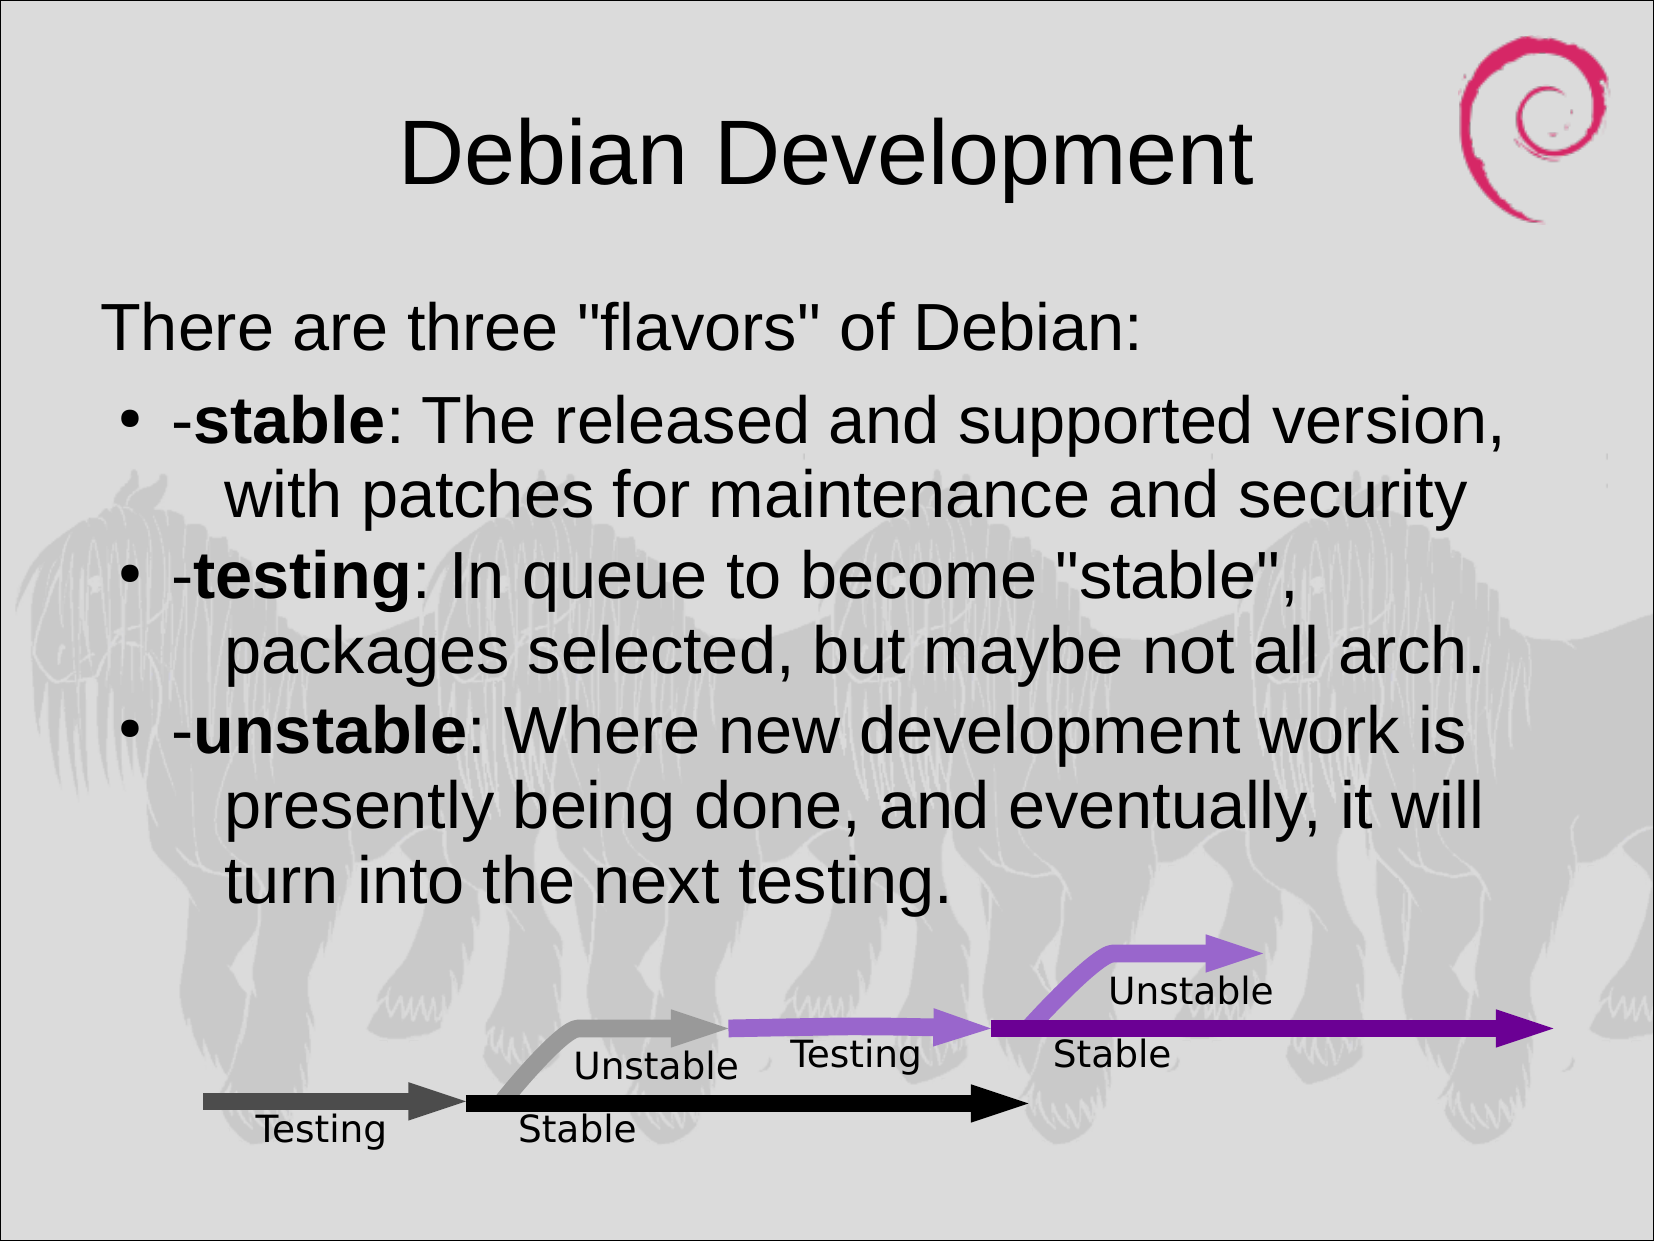

# Debian Development
There are three "flavors" of Debian:
-stable: The released and supported version,
with patches for maintenance and security
-testing: In queue to become "stable",
packages selected, but maybe not all arch.
-unstable: Where new development work is presently being done, and eventually, it will turn into the next testing.
Unstable
Testing
Stable
Unstable
Testing
Stable